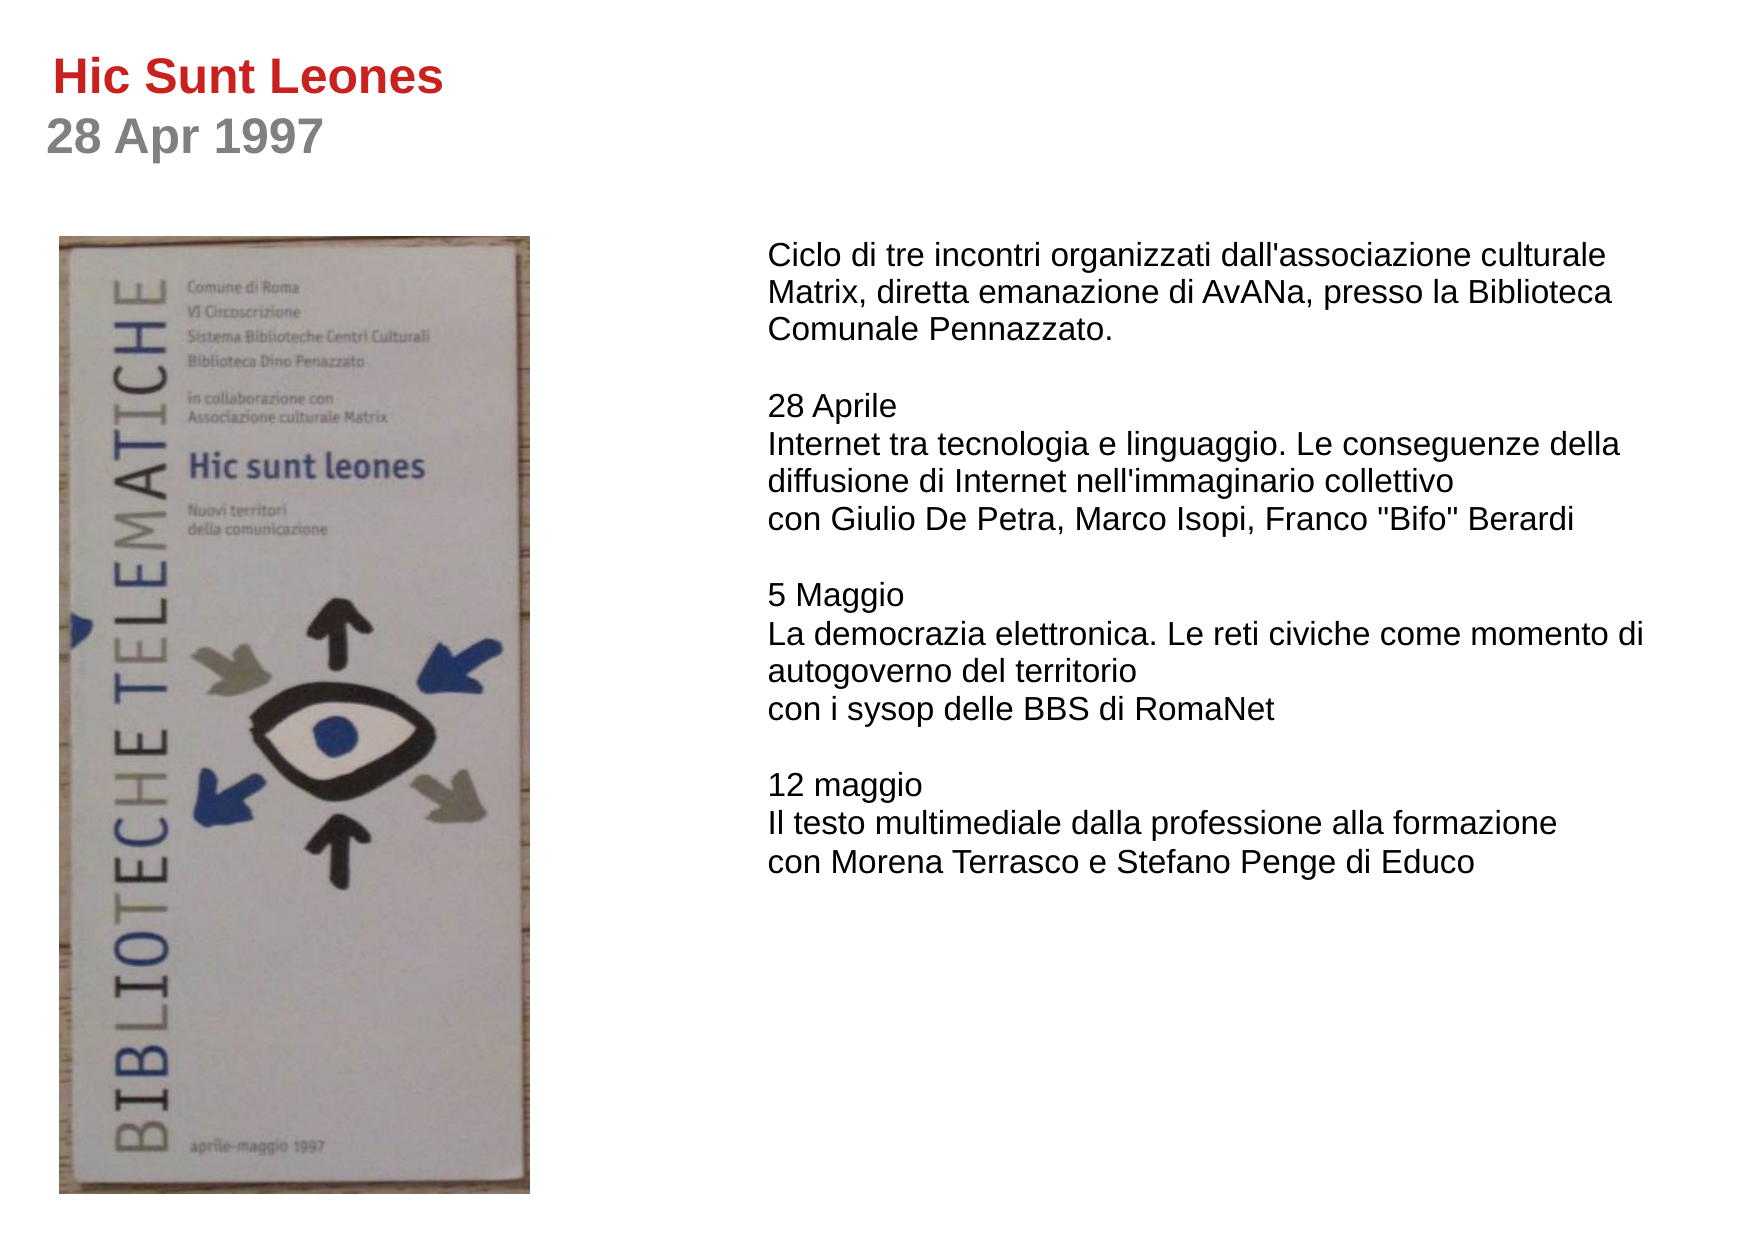

# Hic Sunt Leones
28 Apr 1997
Ciclo di tre incontri organizzati dall'associazione culturale Matrix, diretta emanazione di AvANa, presso la Biblioteca Comunale Pennazzato.
28 Aprile
Internet tra tecnologia e linguaggio. Le conseguenze della diffusione di Internet nell'immaginario collettivo
con Giulio De Petra, Marco Isopi, Franco "Bifo" Berardi
5 Maggio
La democrazia elettronica. Le reti civiche come momento di autogoverno del territorio
con i sysop delle BBS di RomaNet
12 maggio
Il testo multimediale dalla professione alla formazione
con Morena Terrasco e Stefano Penge di Educo